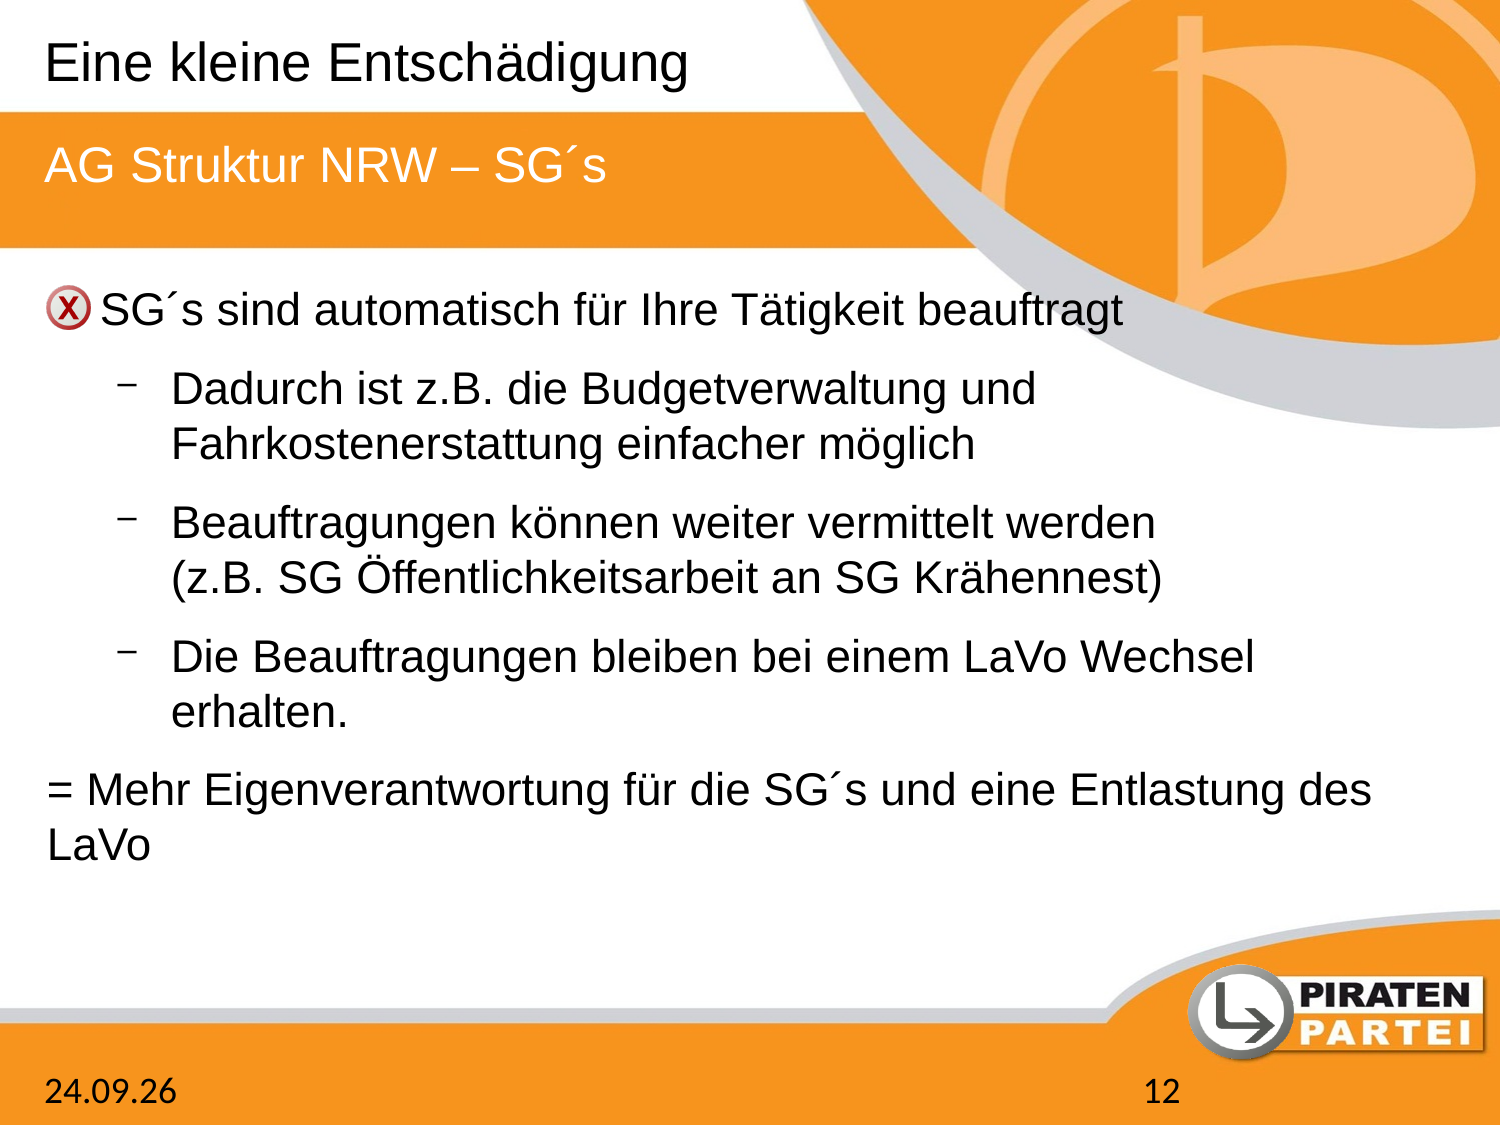

Eine kleine Entschädigung
AG Struktur NRW – SG´s
# SG´s sind automatisch für Ihre Tätigkeit beauftragt
Dadurch ist z.B. die Budgetverwaltung und Fahrkostenerstattung einfacher möglich
Beauftragungen können weiter vermittelt werden
(z.B. SG Öffentlichkeitsarbeit an SG Krähennest)
Die Beauftragungen bleiben bei einem LaVo Wechsel erhalten.
= Mehr Eigenverantwortung für die SG´s und eine Entlastung des LaVo